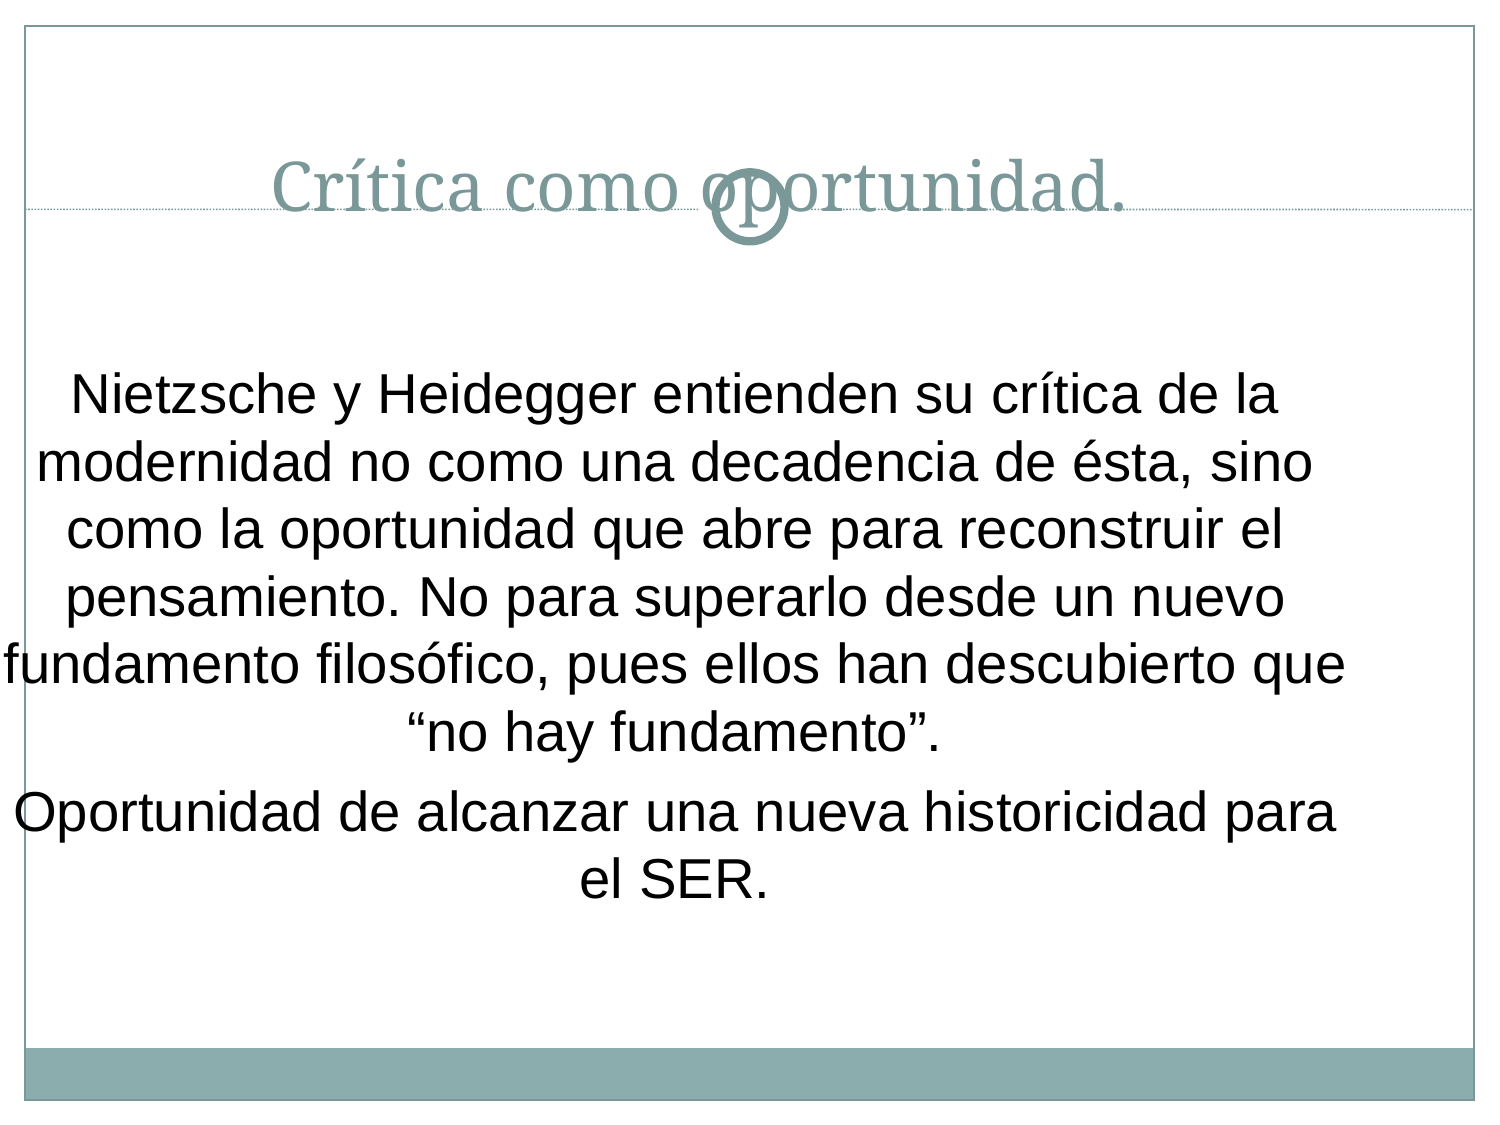

# Crítica como oportunidad.
Nietzsche y Heidegger entienden su crítica de la modernidad no como una decadencia de ésta, sino como la oportunidad que abre para reconstruir el pensamiento. No para superarlo desde un nuevo fundamento filosófico, pues ellos han descubierto que “no hay fundamento”.
Oportunidad de alcanzar una nueva historicidad para el SER.